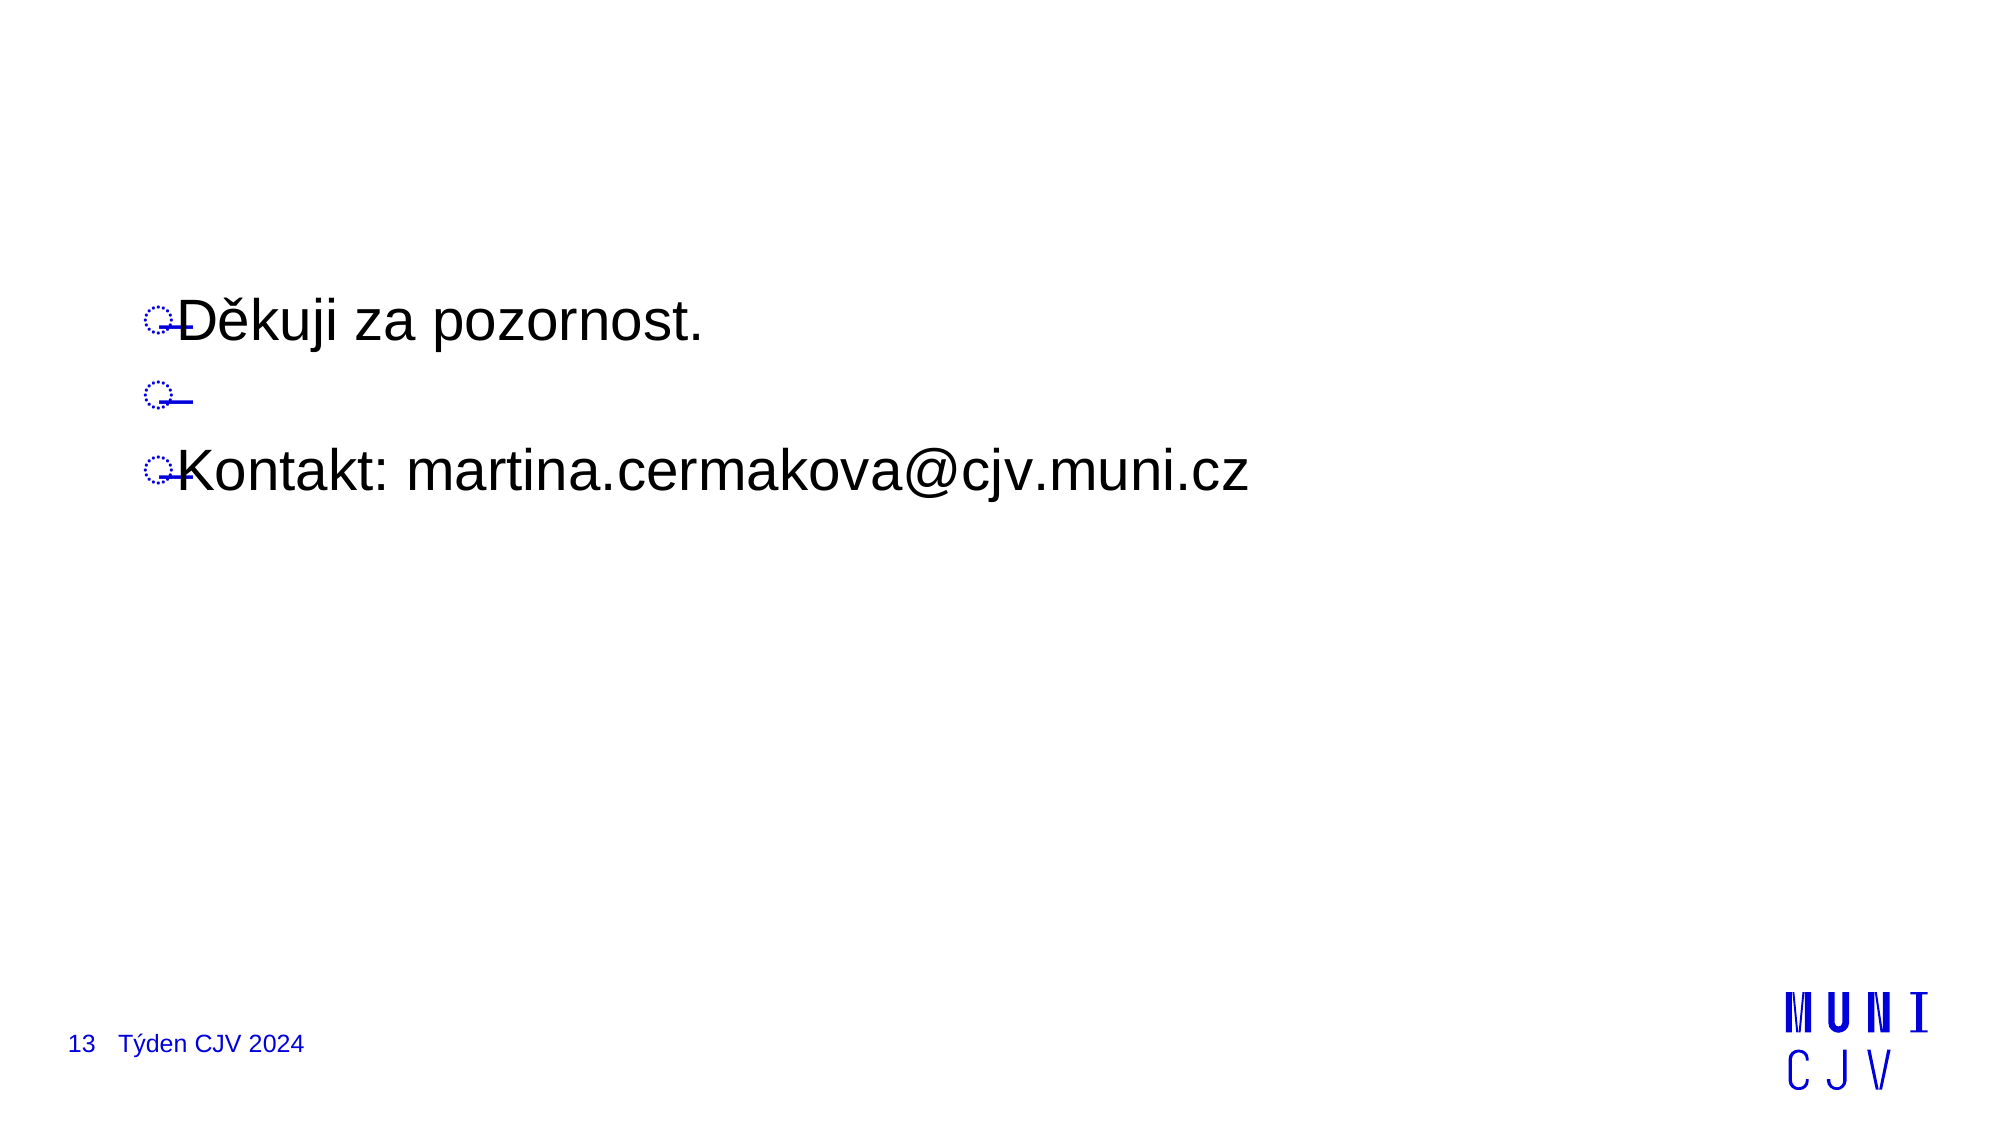

#
Děkuji za pozornost.
Kontakt: martina.cermakova@cjv.muni.cz
Týden CJV 2024